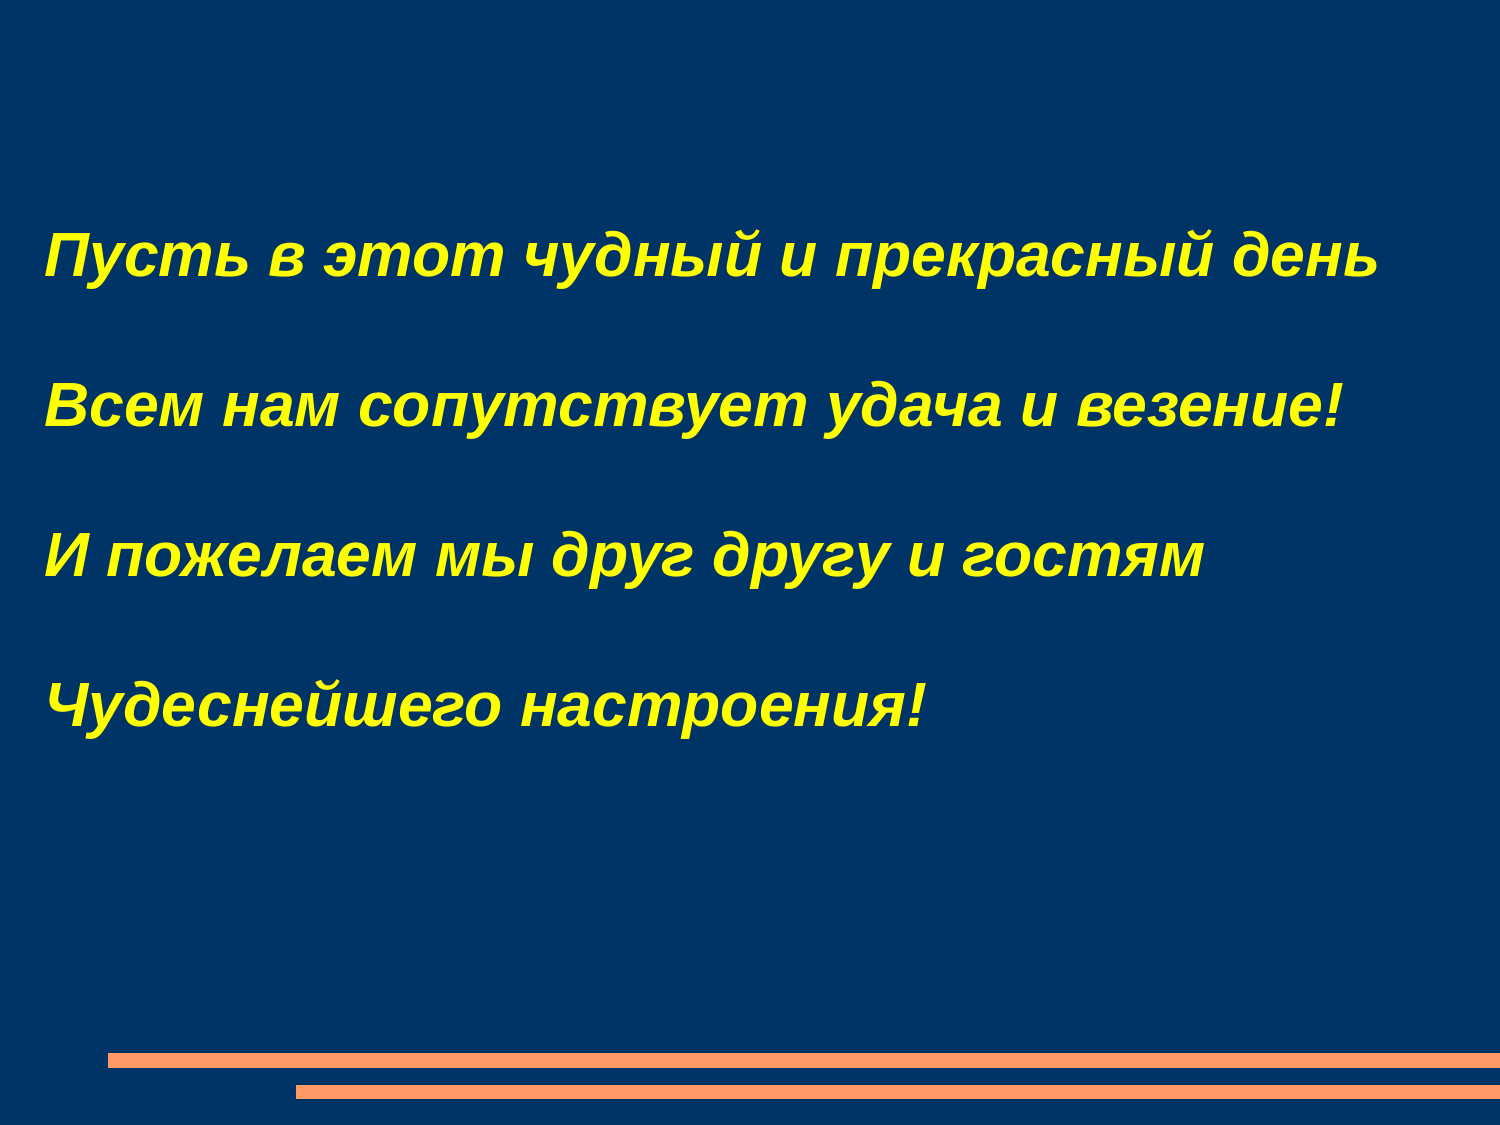

Пусть в этот чудный и прекрасный день
Всем нам сопутствует удача и везение!
И пожелаем мы друг другу и гостям
Чудеснейшего настроения!